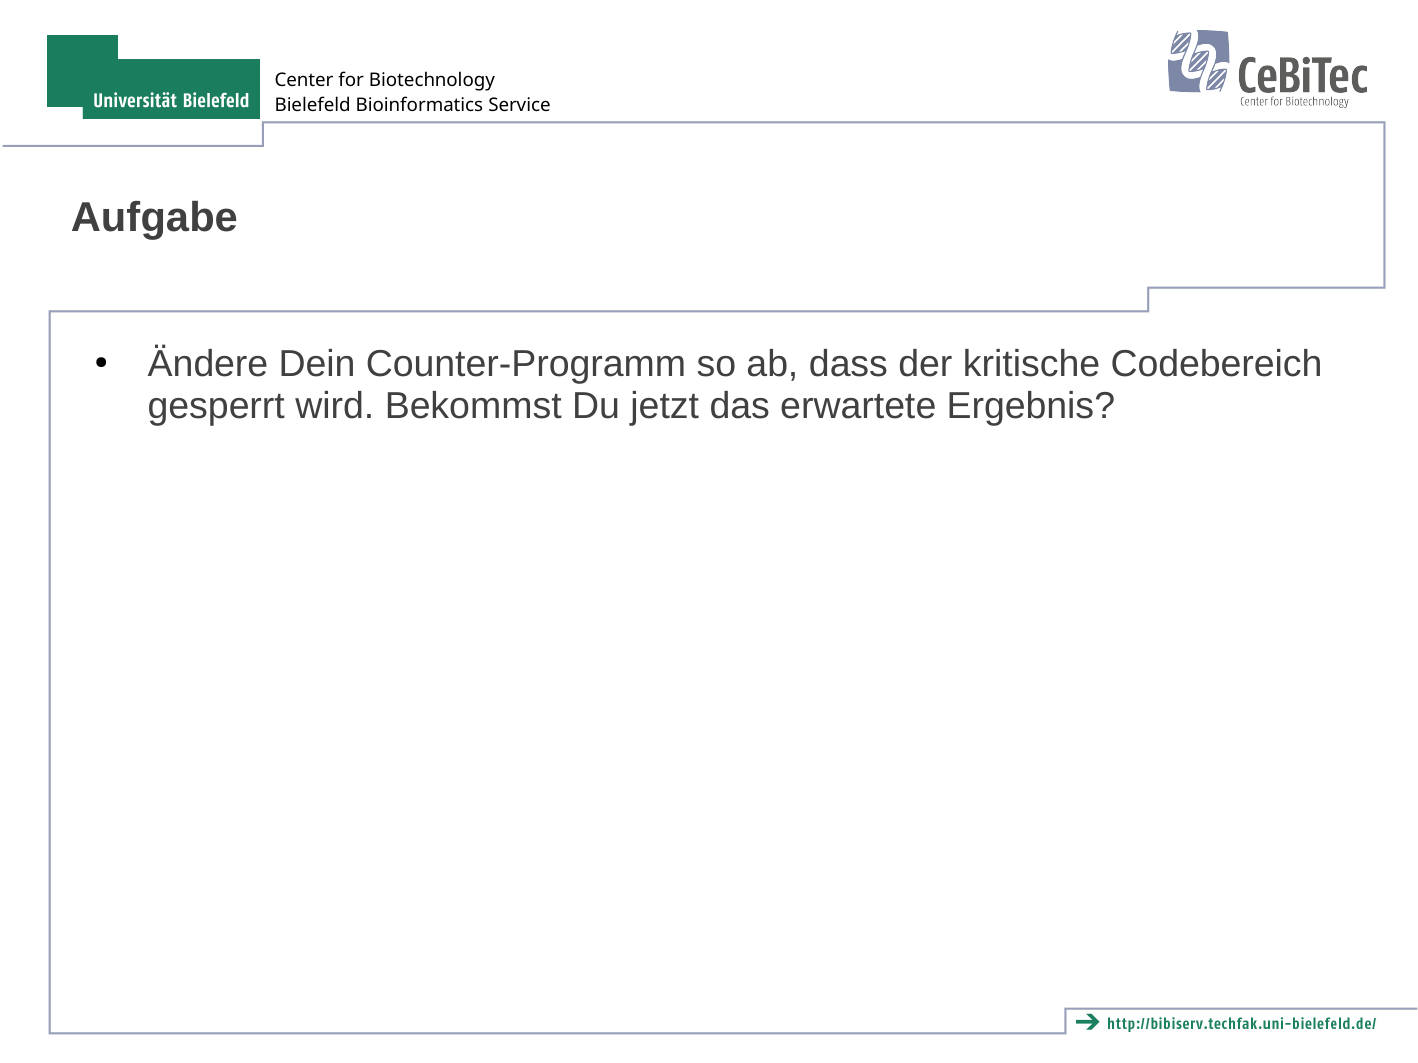

# Aufgabe
Ändere Dein Counter-Programm so ab, dass der kritische Codebereich gesperrt wird. Bekommst Du jetzt das erwartete Ergebnis?